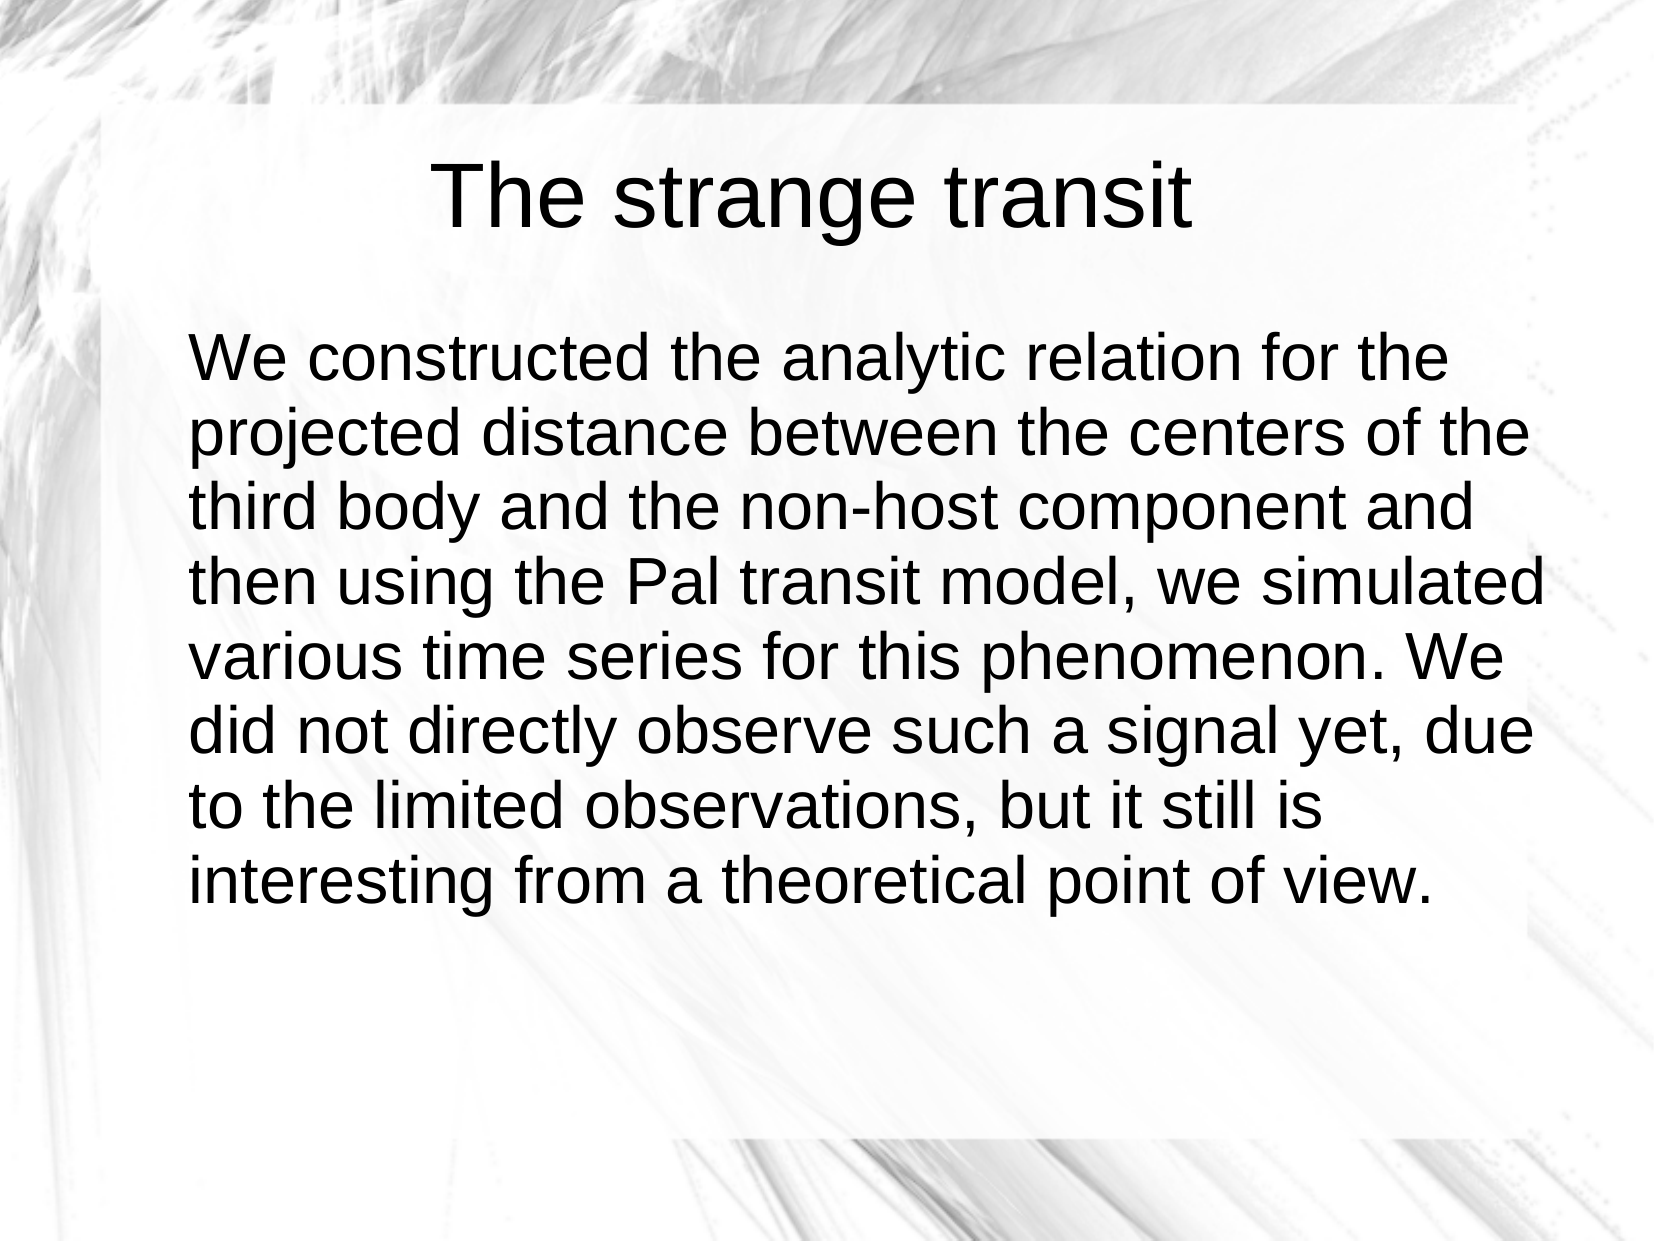

# The strange transit
We constructed the analytic relation for the projected distance between the centers of the third body and the non-host component and then using the Pal transit model, we simulated various time series for this phenomenon. We did not directly observe such a signal yet, due to the limited observations, but it still is interesting from a theoretical point of view.